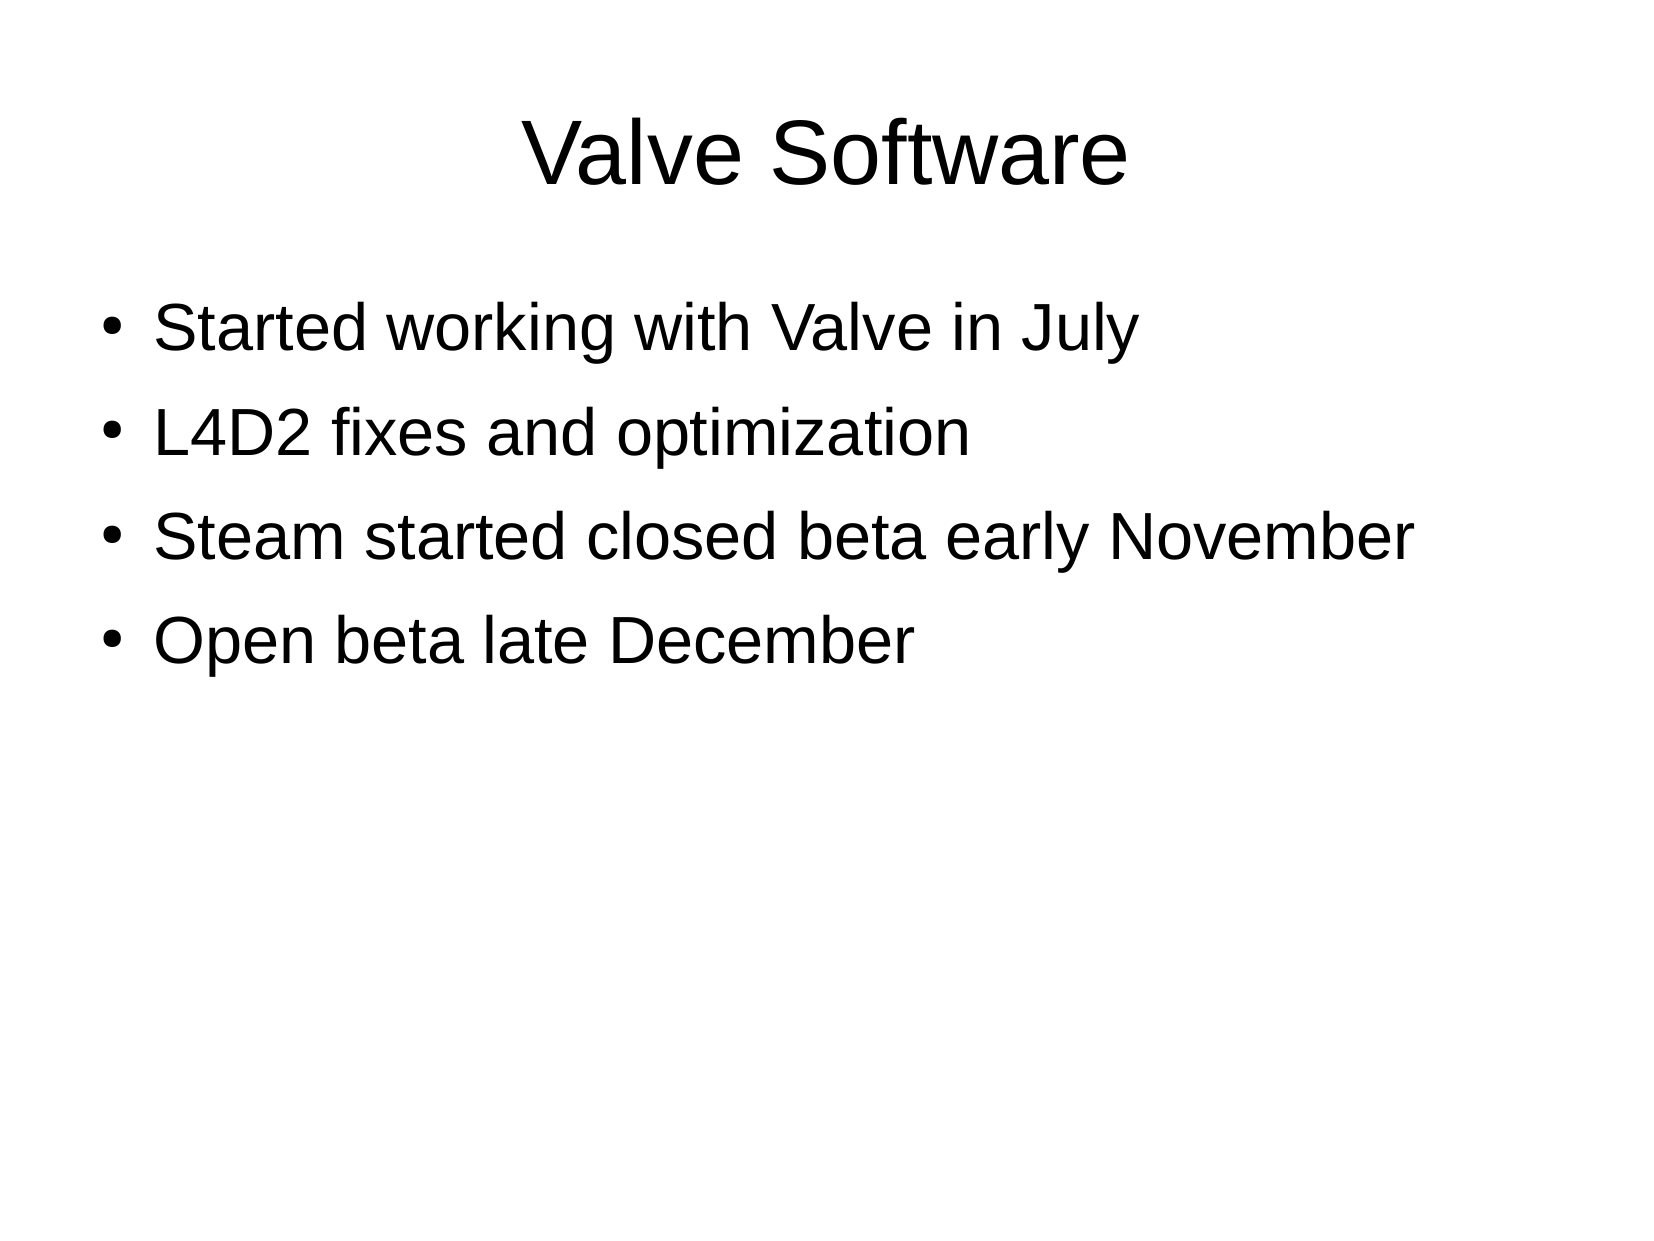

# Valve Software
Started working with Valve in July
L4D2 fixes and optimization
Steam started closed beta early November
Open beta late December